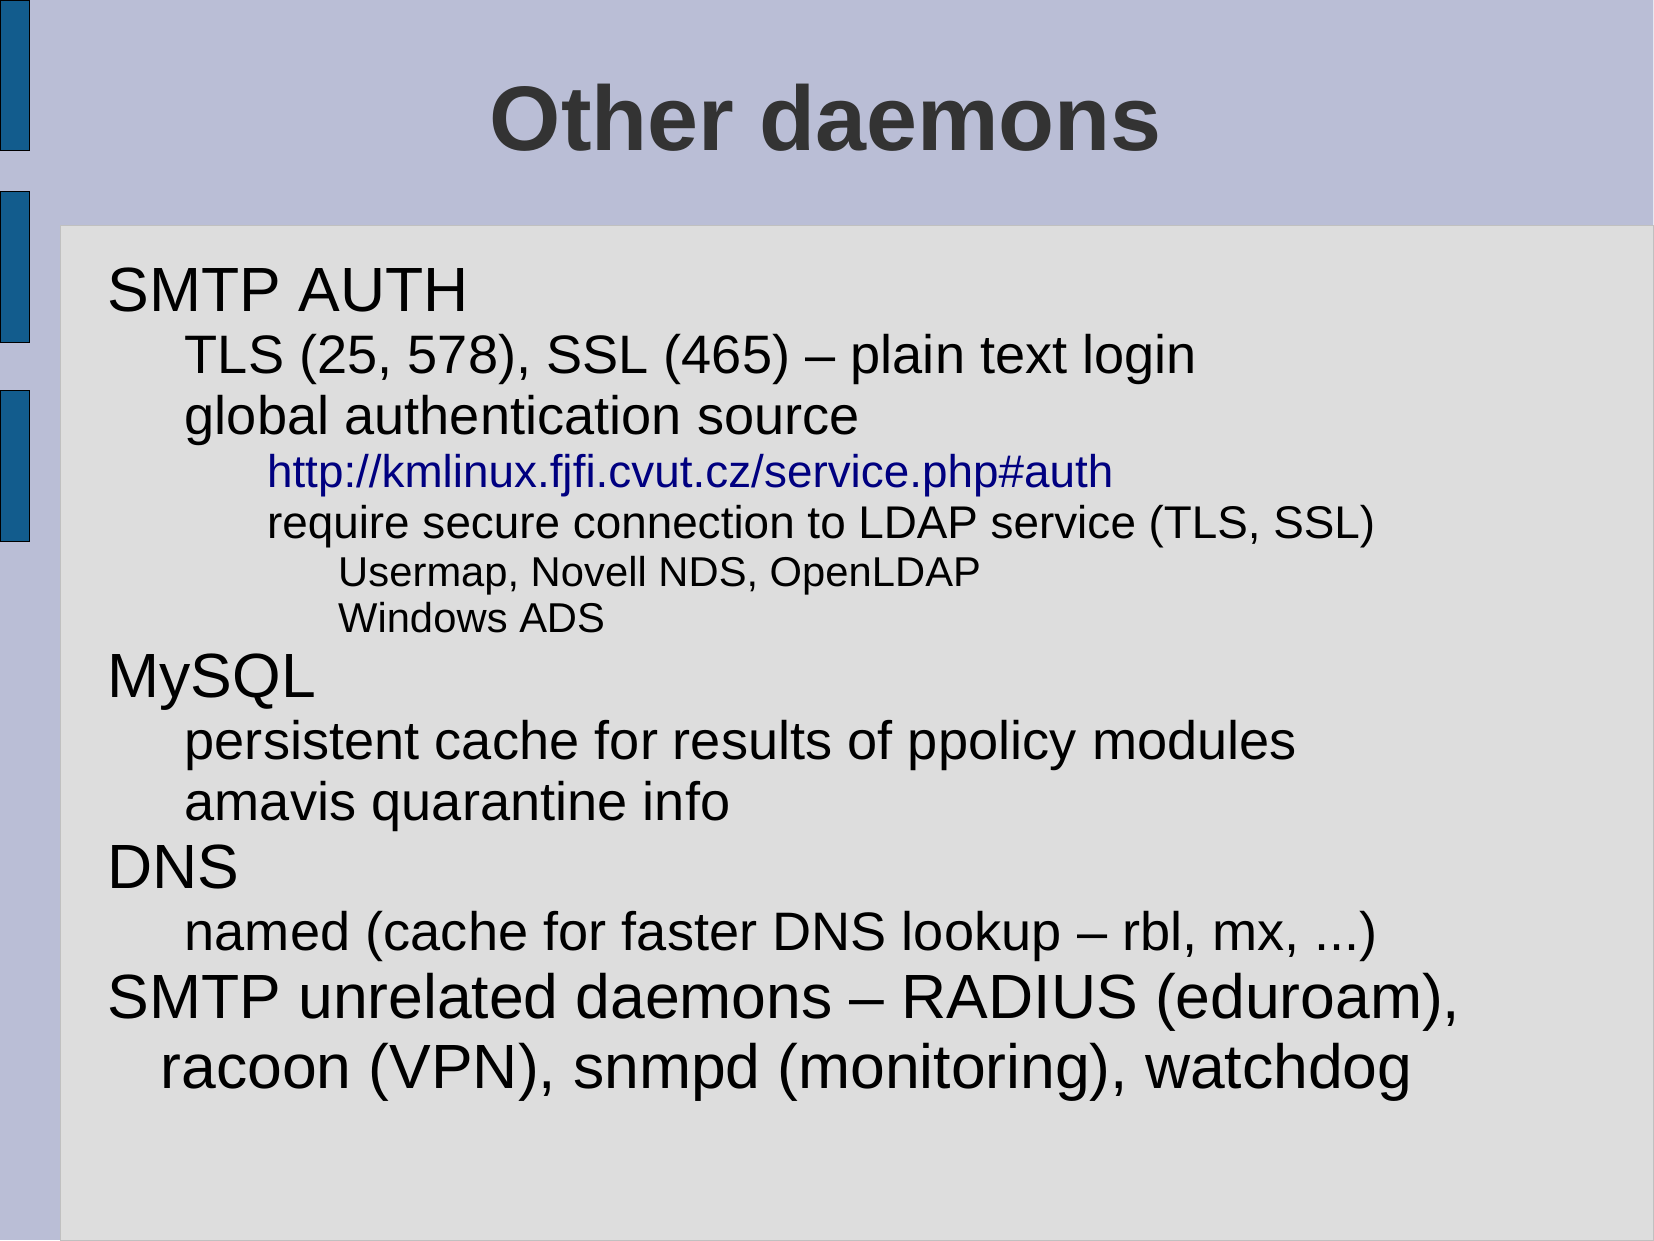

# Other daemons
SMTP AUTH
TLS (25, 578), SSL (465) – plain text login
global authentication source
http://kmlinux.fjfi.cvut.cz/service.php#auth
require secure connection to LDAP service (TLS, SSL)
Usermap, Novell NDS, OpenLDAP
Windows ADS
MySQL
persistent cache for results of ppolicy modules
amavis quarantine info
DNS
named (cache for faster DNS lookup – rbl, mx, ...)
SMTP unrelated daemons – RADIUS (eduroam), racoon (VPN), snmpd (monitoring), watchdog